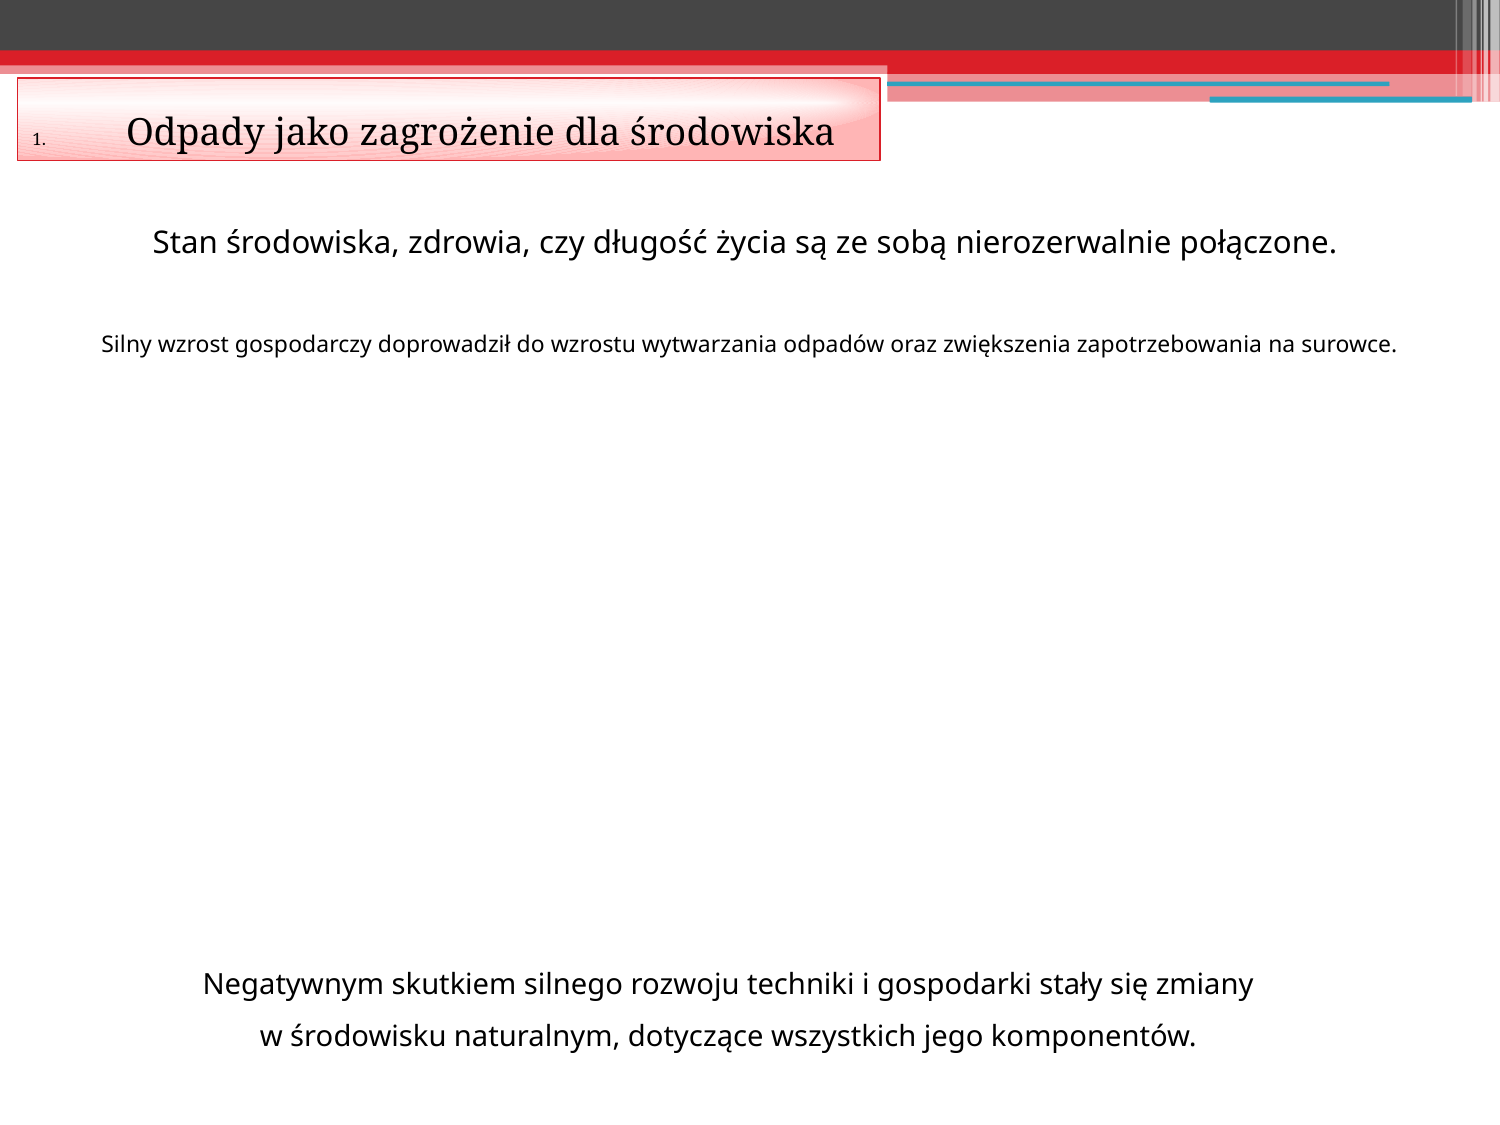

Odpady jako zagrożenie dla środowiska
Stan środowiska, zdrowia, czy długość życia są ze sobą nierozerwalnie połączone.
Silny wzrost gospodarczy doprowadził do wzrostu wytwarzania odpadów oraz zwiększenia zapotrzebowania na surowce.
Ilość zmieszanych odpadów komunalnych wytworzonych
w UE w 2010 r.
296 970 000 ton
Negatywnym skutkiem silnego rozwoju techniki i gospodarki stały się zmiany
w środowisku naturalnym, dotyczące wszystkich jego komponentów.